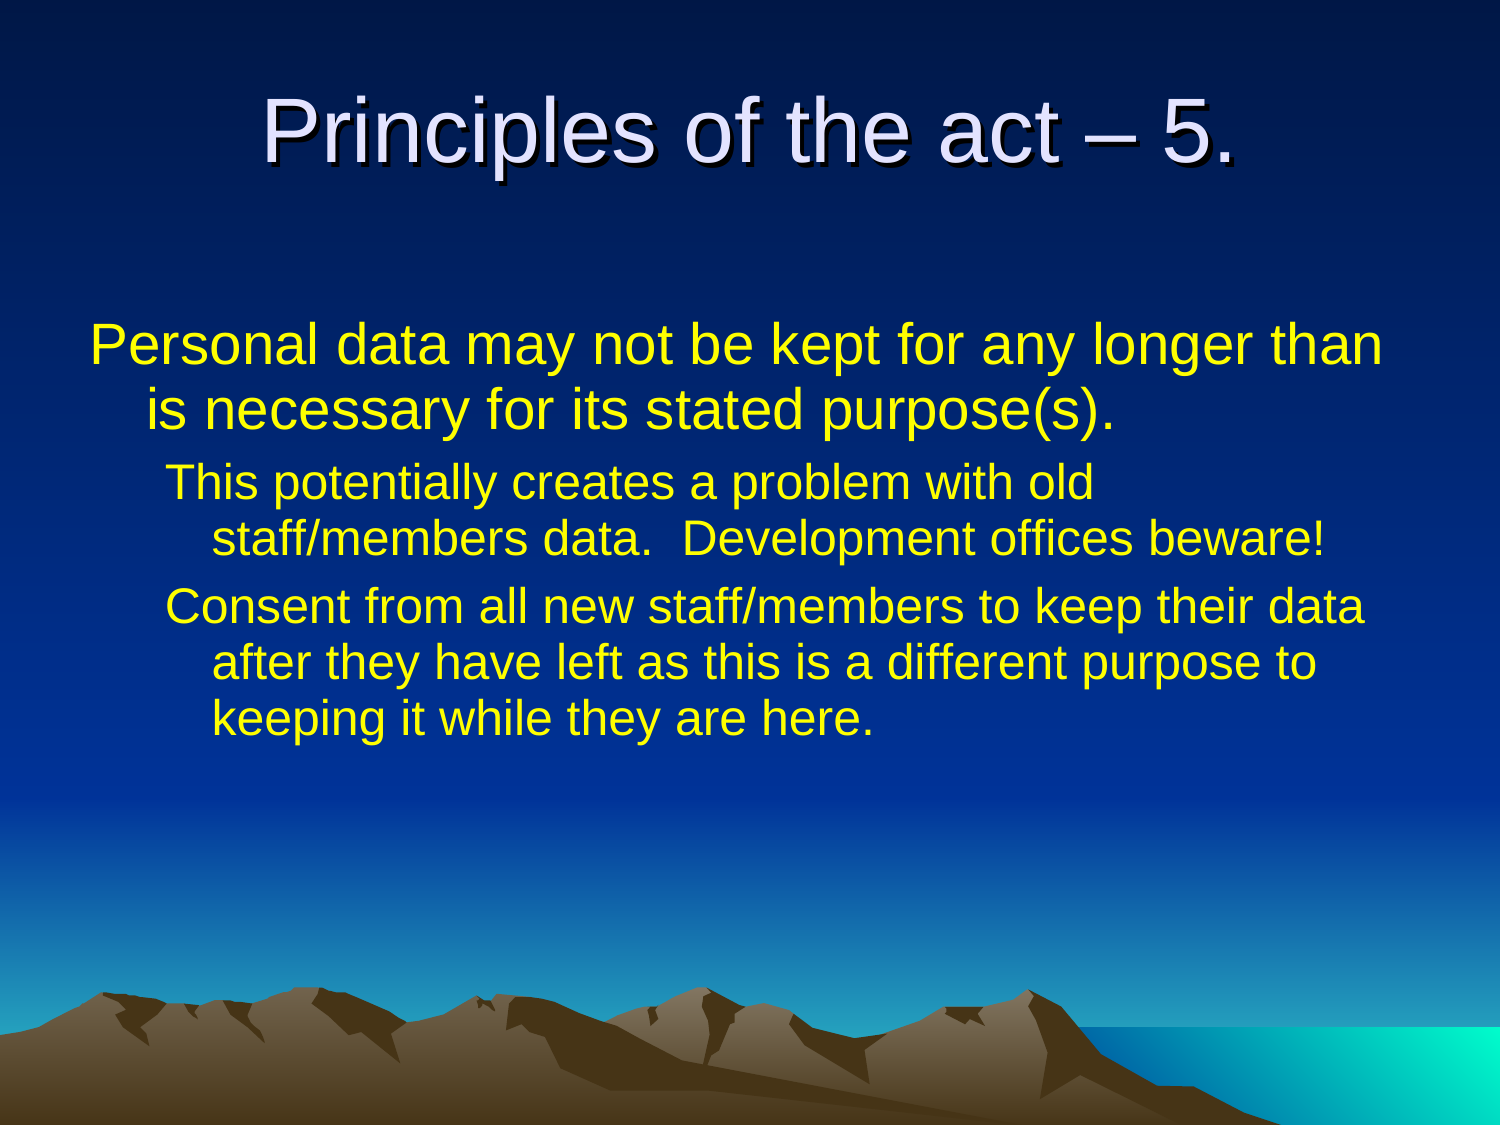

# Principles of the act – 5.
Personal data may not be kept for any longer than is necessary for its stated purpose(s).
This potentially creates a problem with old staff/members data. Development offices beware!
Consent from all new staff/members to keep their data after they have left as this is a different purpose to keeping it while they are here.